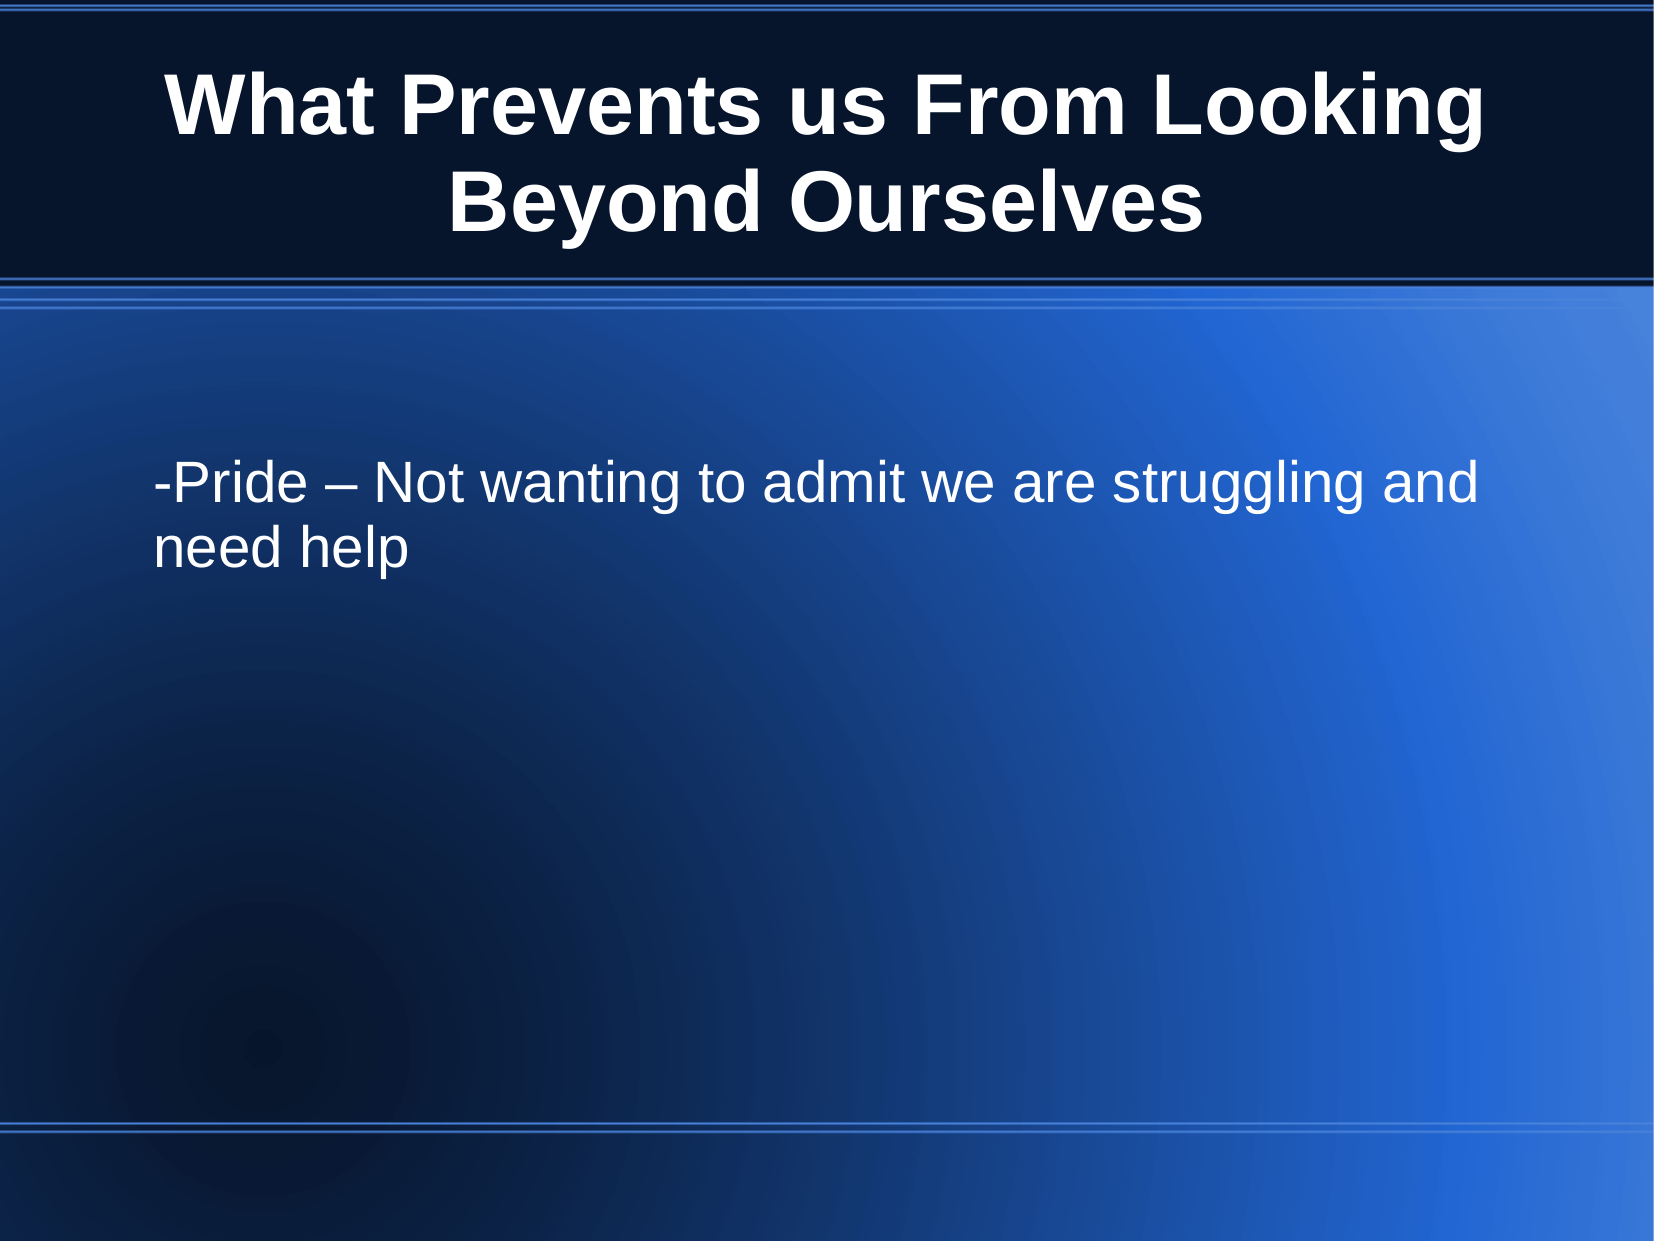

# What Prevents us From Looking Beyond Ourselves
-Pride – Not wanting to admit we are struggling and need help